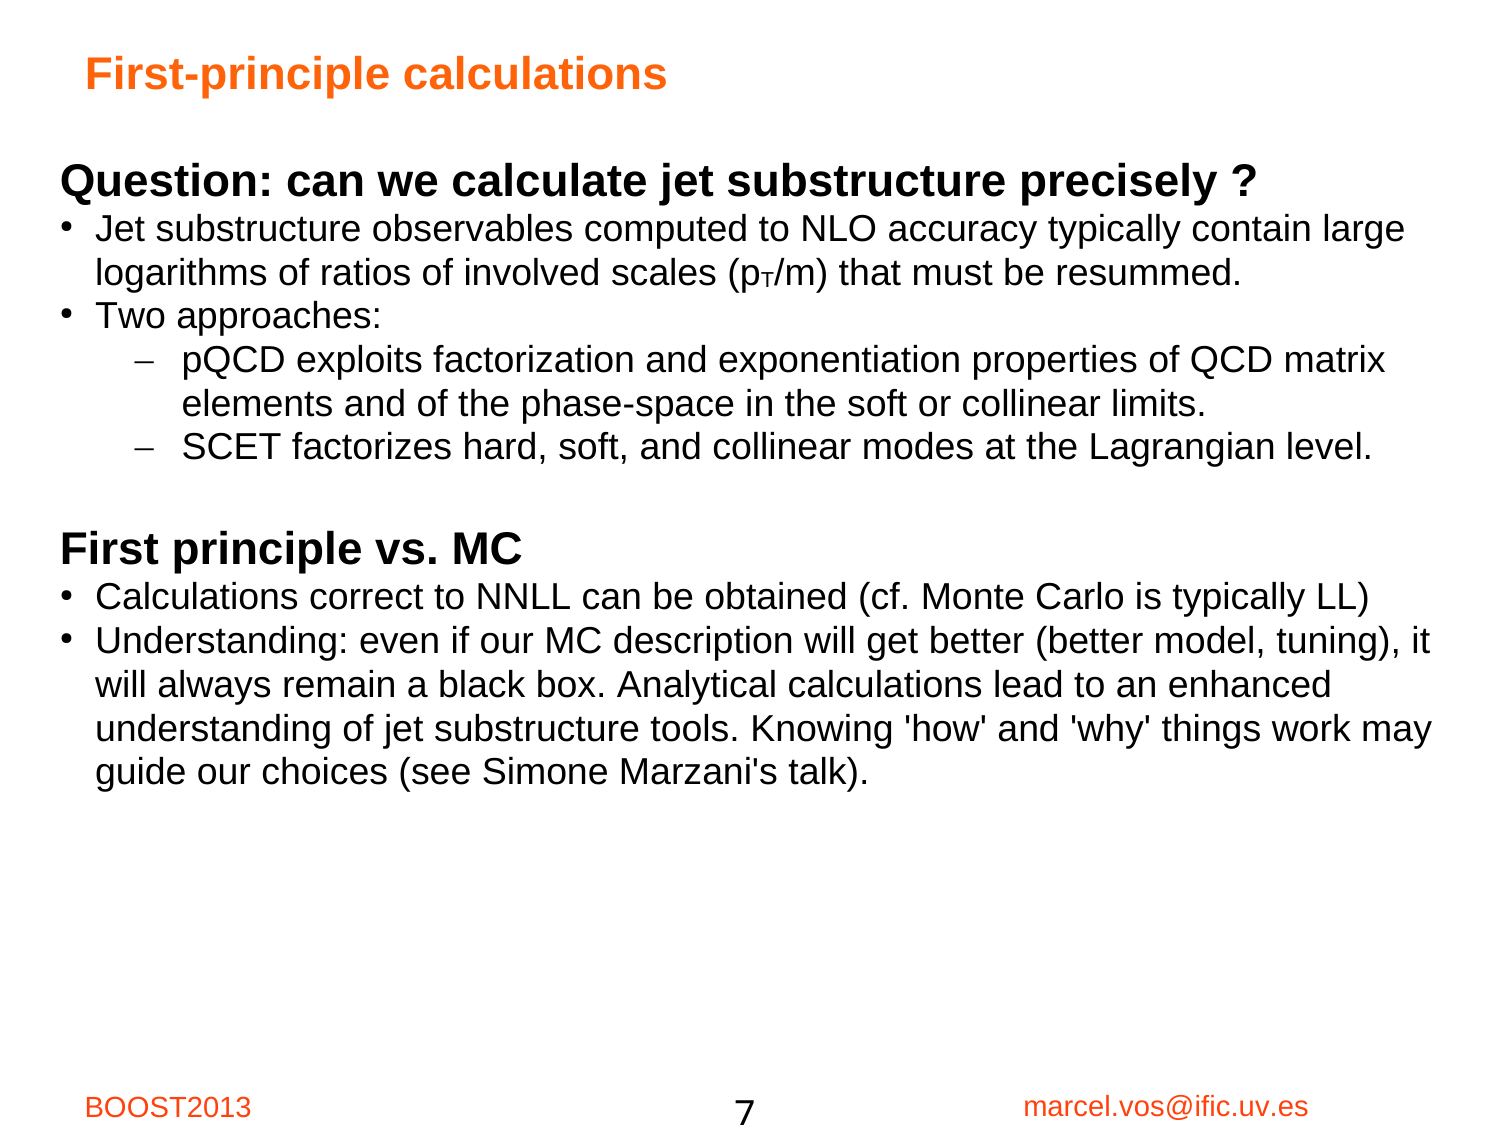

# First-principle calculations
Question: can we calculate jet substructure precisely ?
Jet substructure observables computed to NLO accuracy typically contain large logarithms of ratios of involved scales (pT/m) that must be resummed.
Two approaches:
pQCD exploits factorization and exponentiation properties of QCD matrix elements and of the phase-space in the soft or collinear limits.
SCET factorizes hard, soft, and collinear modes at the Lagrangian level.
First principle vs. MC
Calculations correct to NNLL can be obtained (cf. Monte Carlo is typically LL)
Understanding: even if our MC description will get better (better model, tuning), it will always remain a black box. Analytical calculations lead to an enhanced understanding of jet substructure tools. Knowing 'how' and 'why' things work may guide our choices (see Simone Marzani's talk).
7
Marcel.Vos@ific.uv.es